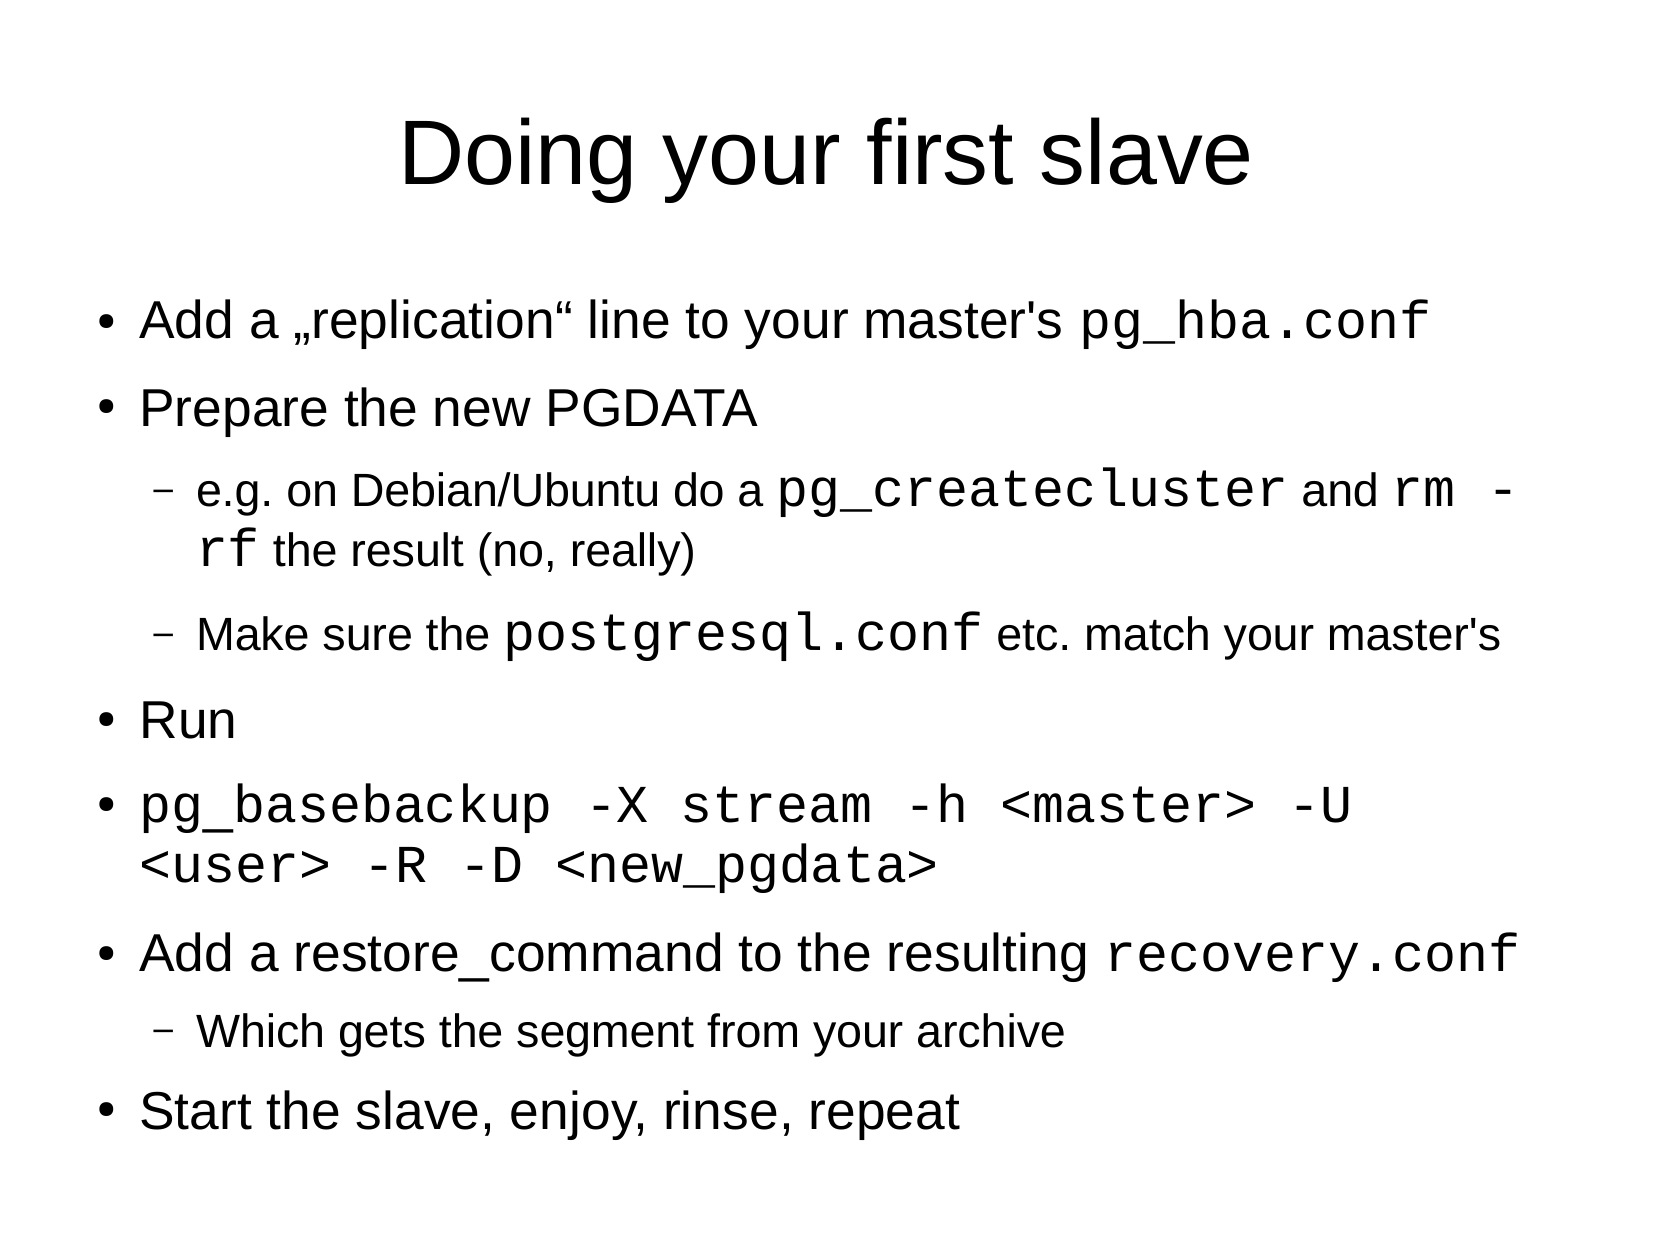

# Doing your first slave
Add a „replication“ line to your master's pg_hba.conf
Prepare the new PGDATA
e.g. on Debian/Ubuntu do a pg_createcluster and rm -rf the result (no, really)
Make sure the postgresql.conf etc. match your master's
Run
pg_basebackup -X stream -h <master> -U <user> -R -D <new_pgdata>
Add a restore_command to the resulting recovery.conf
Which gets the segment from your archive
Start the slave, enjoy, rinse, repeat